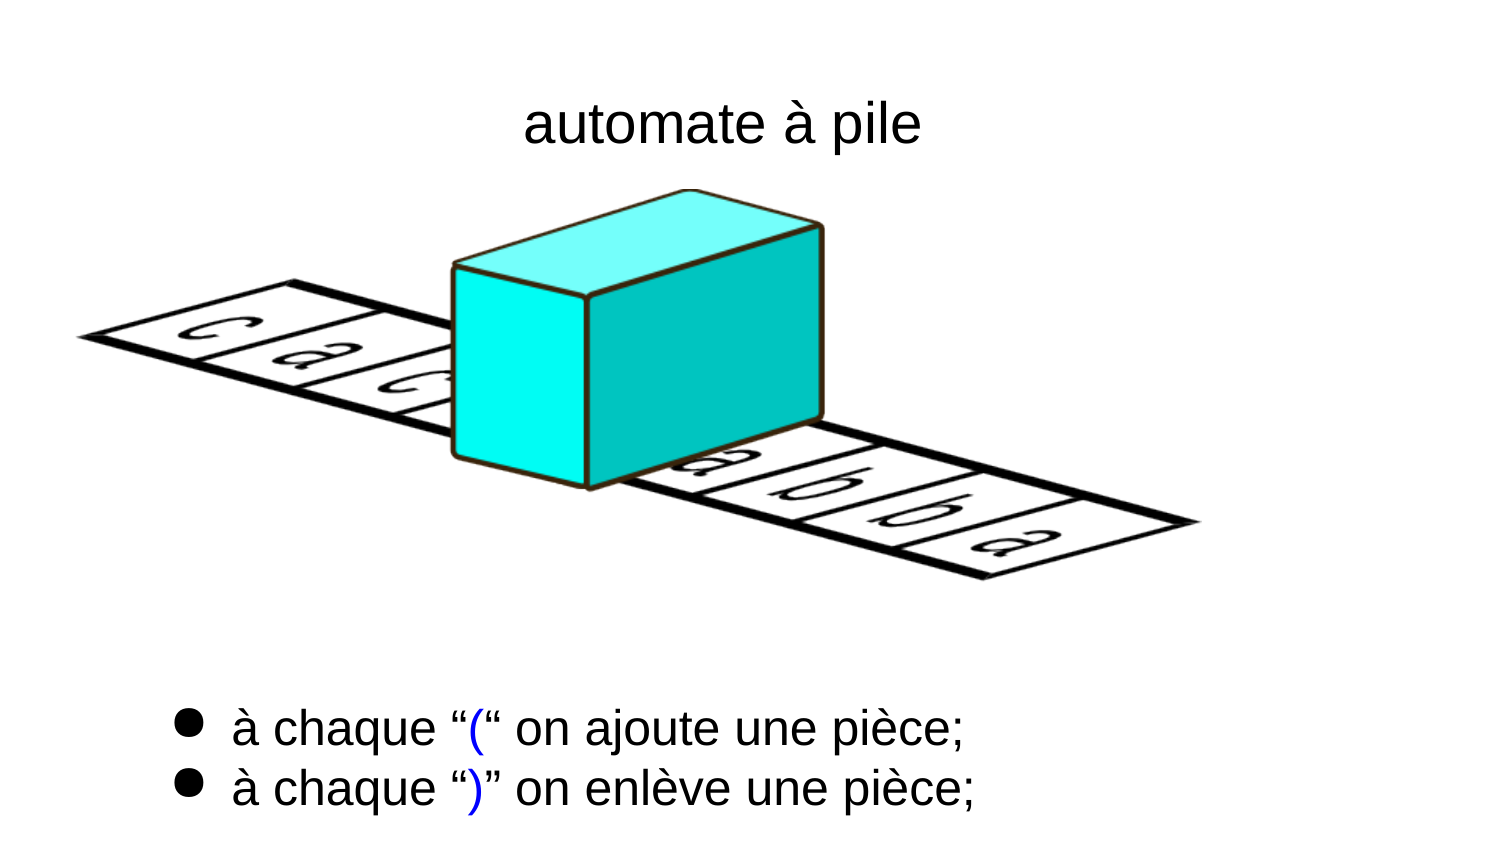

# automate à pile
à chaque “(“ on ajoute une pièce;
à chaque “)” on enlève une pièce;